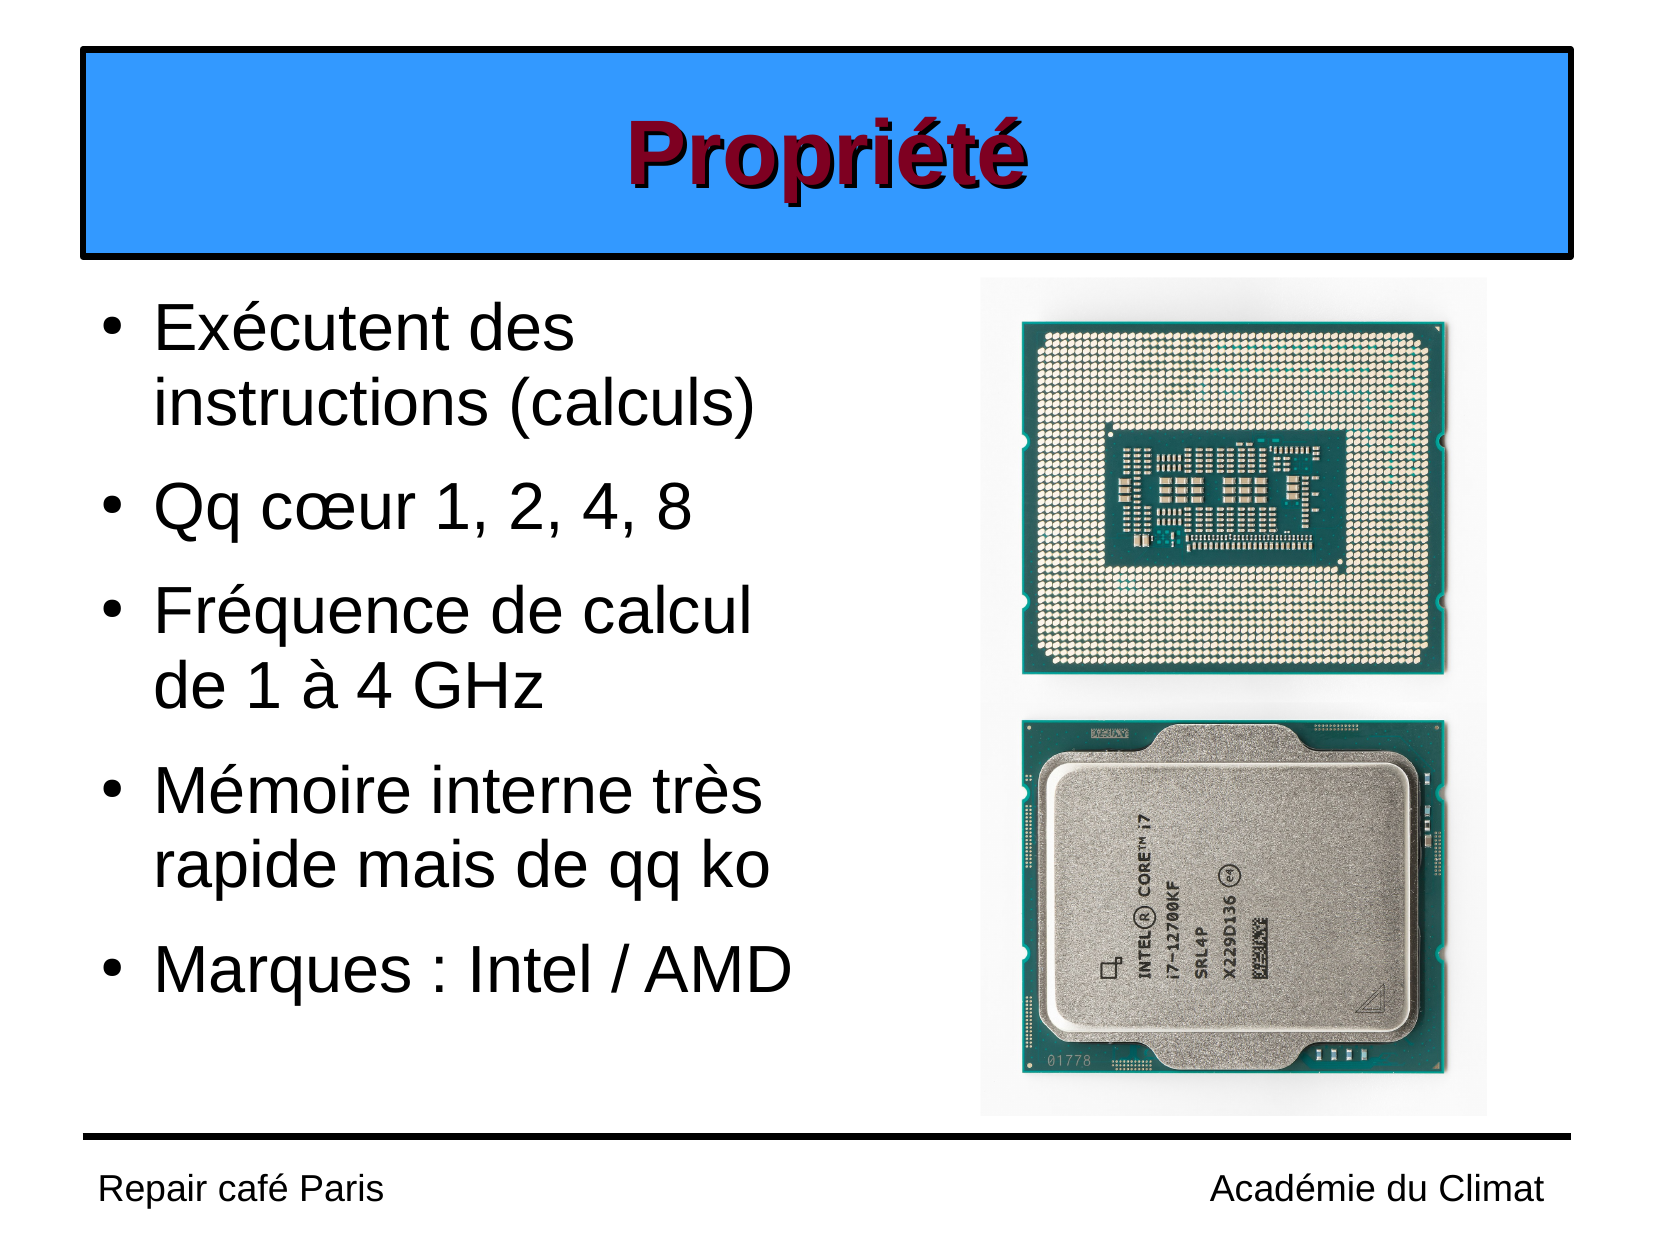

# Propriété
Exécutent des instructions (calculs)
Qq cœur 1, 2, 4, 8
Fréquence de calcul de 1 à 4 GHz
Mémoire interne très rapide mais de qq ko
Marques : Intel / AMD
Repair café Paris	Académie du Climat